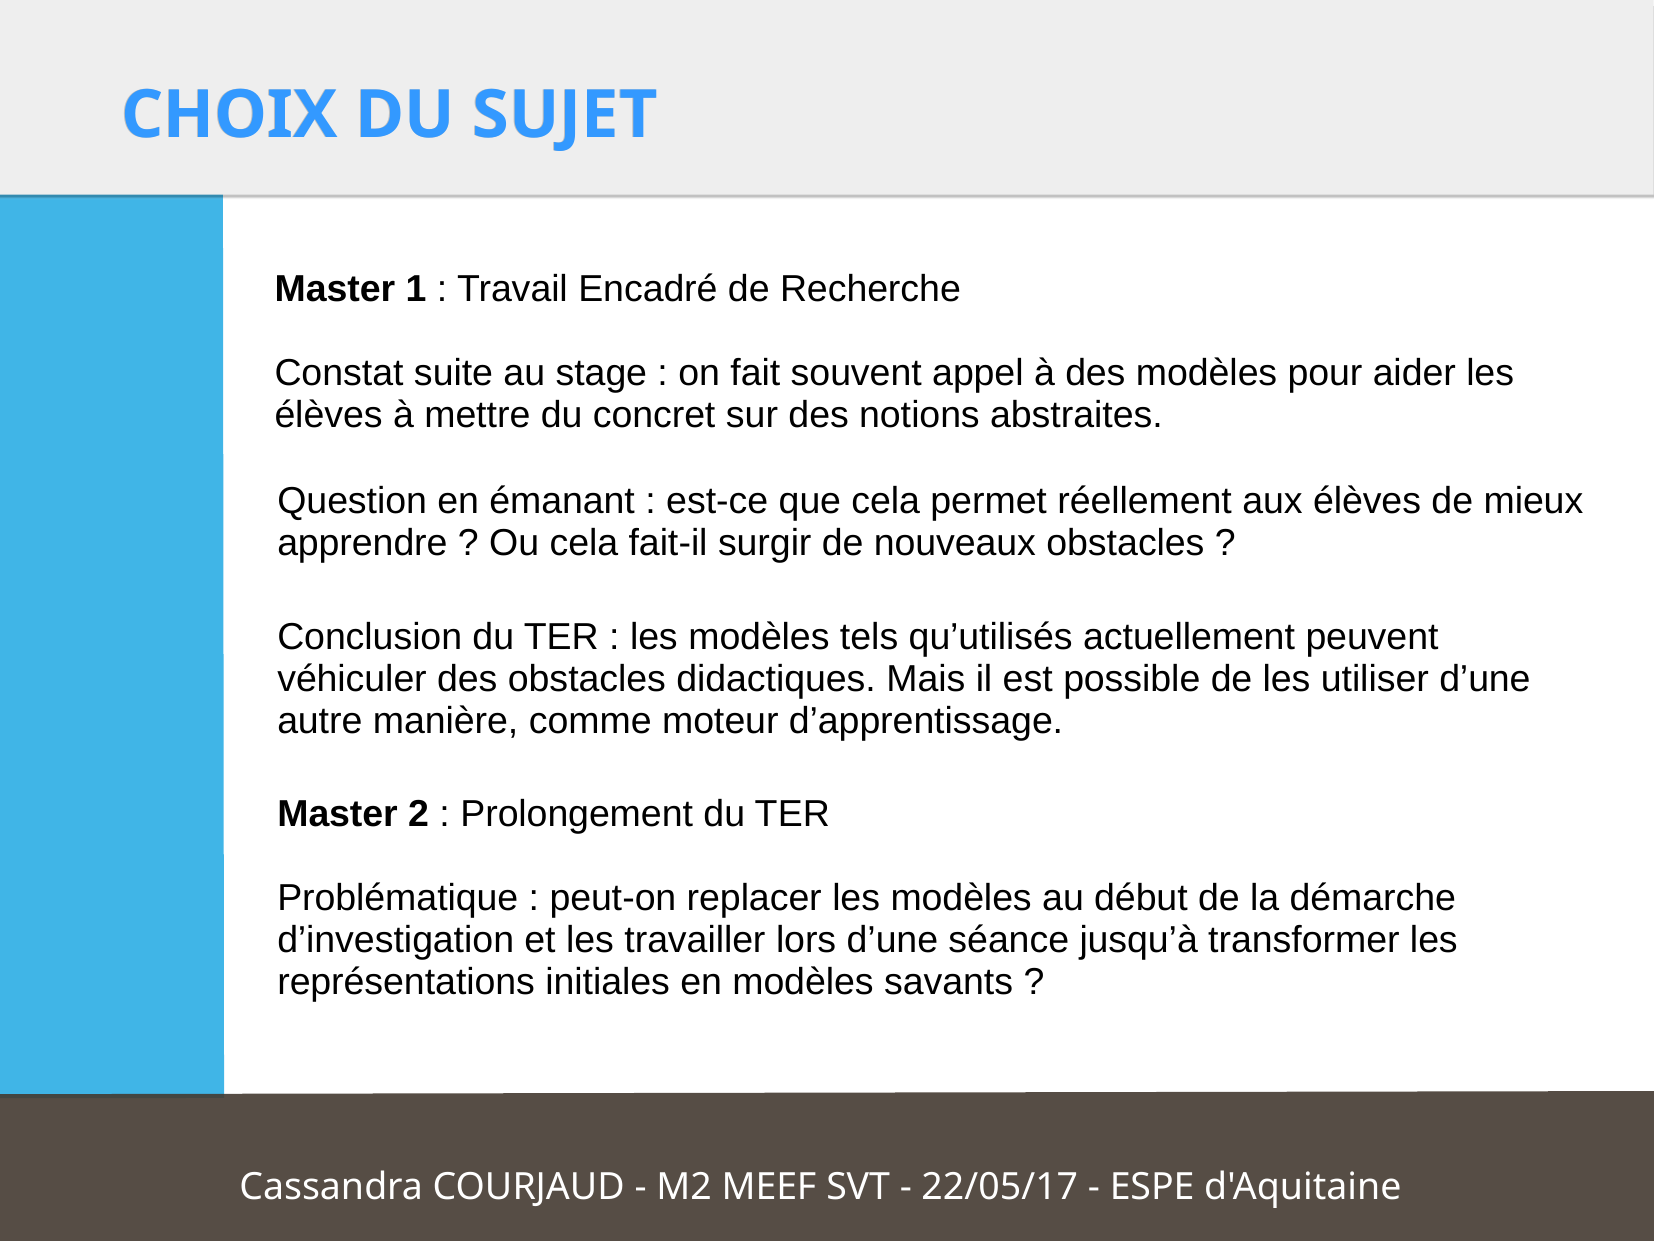

CHOIX DU SUJET
Master 1 : Travail Encadré de Recherche
Constat suite au stage : on fait souvent appel à des modèles pour aider les élèves à mettre du concret sur des notions abstraites.
Question en émanant : est-ce que cela permet réellement aux élèves de mieux apprendre ? Ou cela fait-il surgir de nouveaux obstacles ?
Conclusion du TER : les modèles tels qu’utilisés actuellement peuvent véhiculer des obstacles didactiques. Mais il est possible de les utiliser d’une autre manière, comme moteur d’apprentissage.
Master 2 : Prolongement du TER
Problématique : peut-on replacer les modèles au début de la démarche d’investigation et les travailler lors d’une séance jusqu’à transformer les représentations initiales en modèles savants ?
Cassandra COURJAUD - M2 MEEF SVT - 22/05/17 - ESPE d'Aquitaine